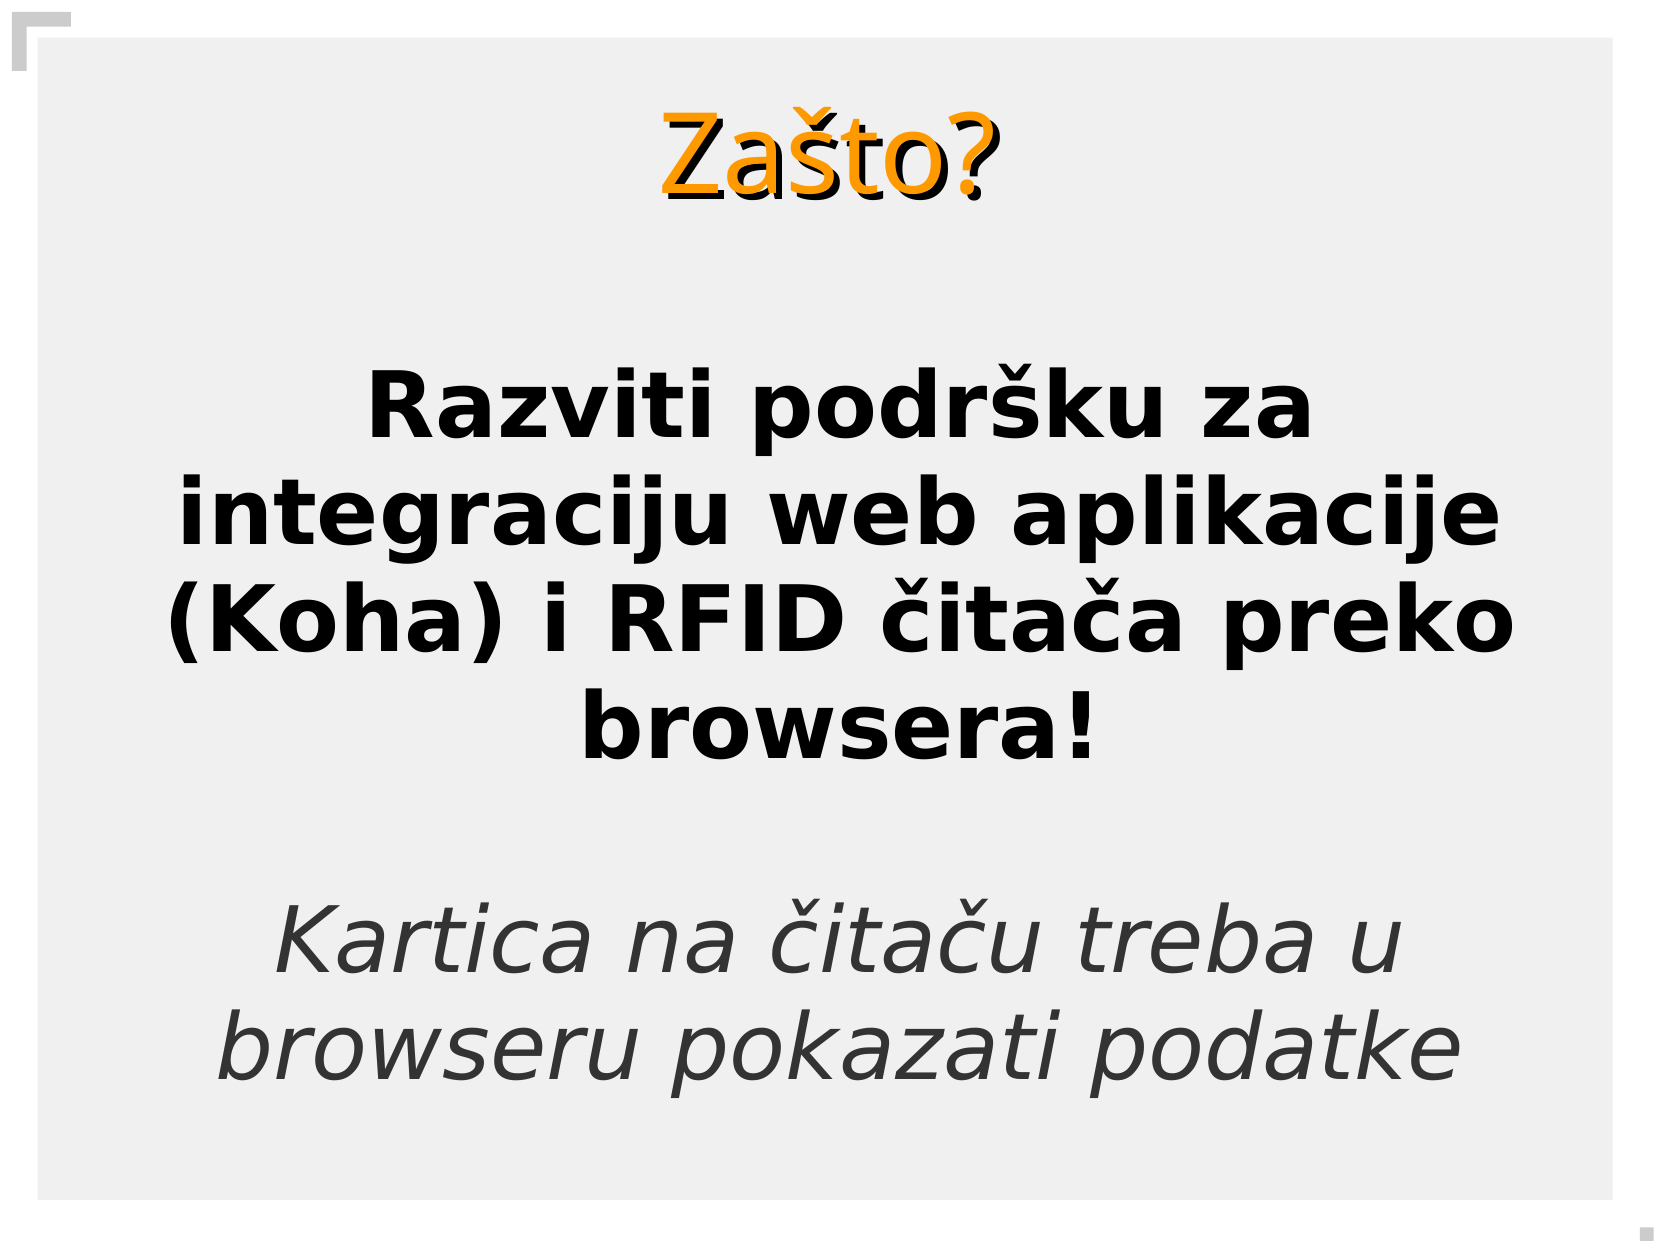

# Zašto?
Razviti podršku za integraciju web aplikacije (Koha) i RFID čitača preko browsera!
Kartica na čitaču treba u browseru pokazati podatke